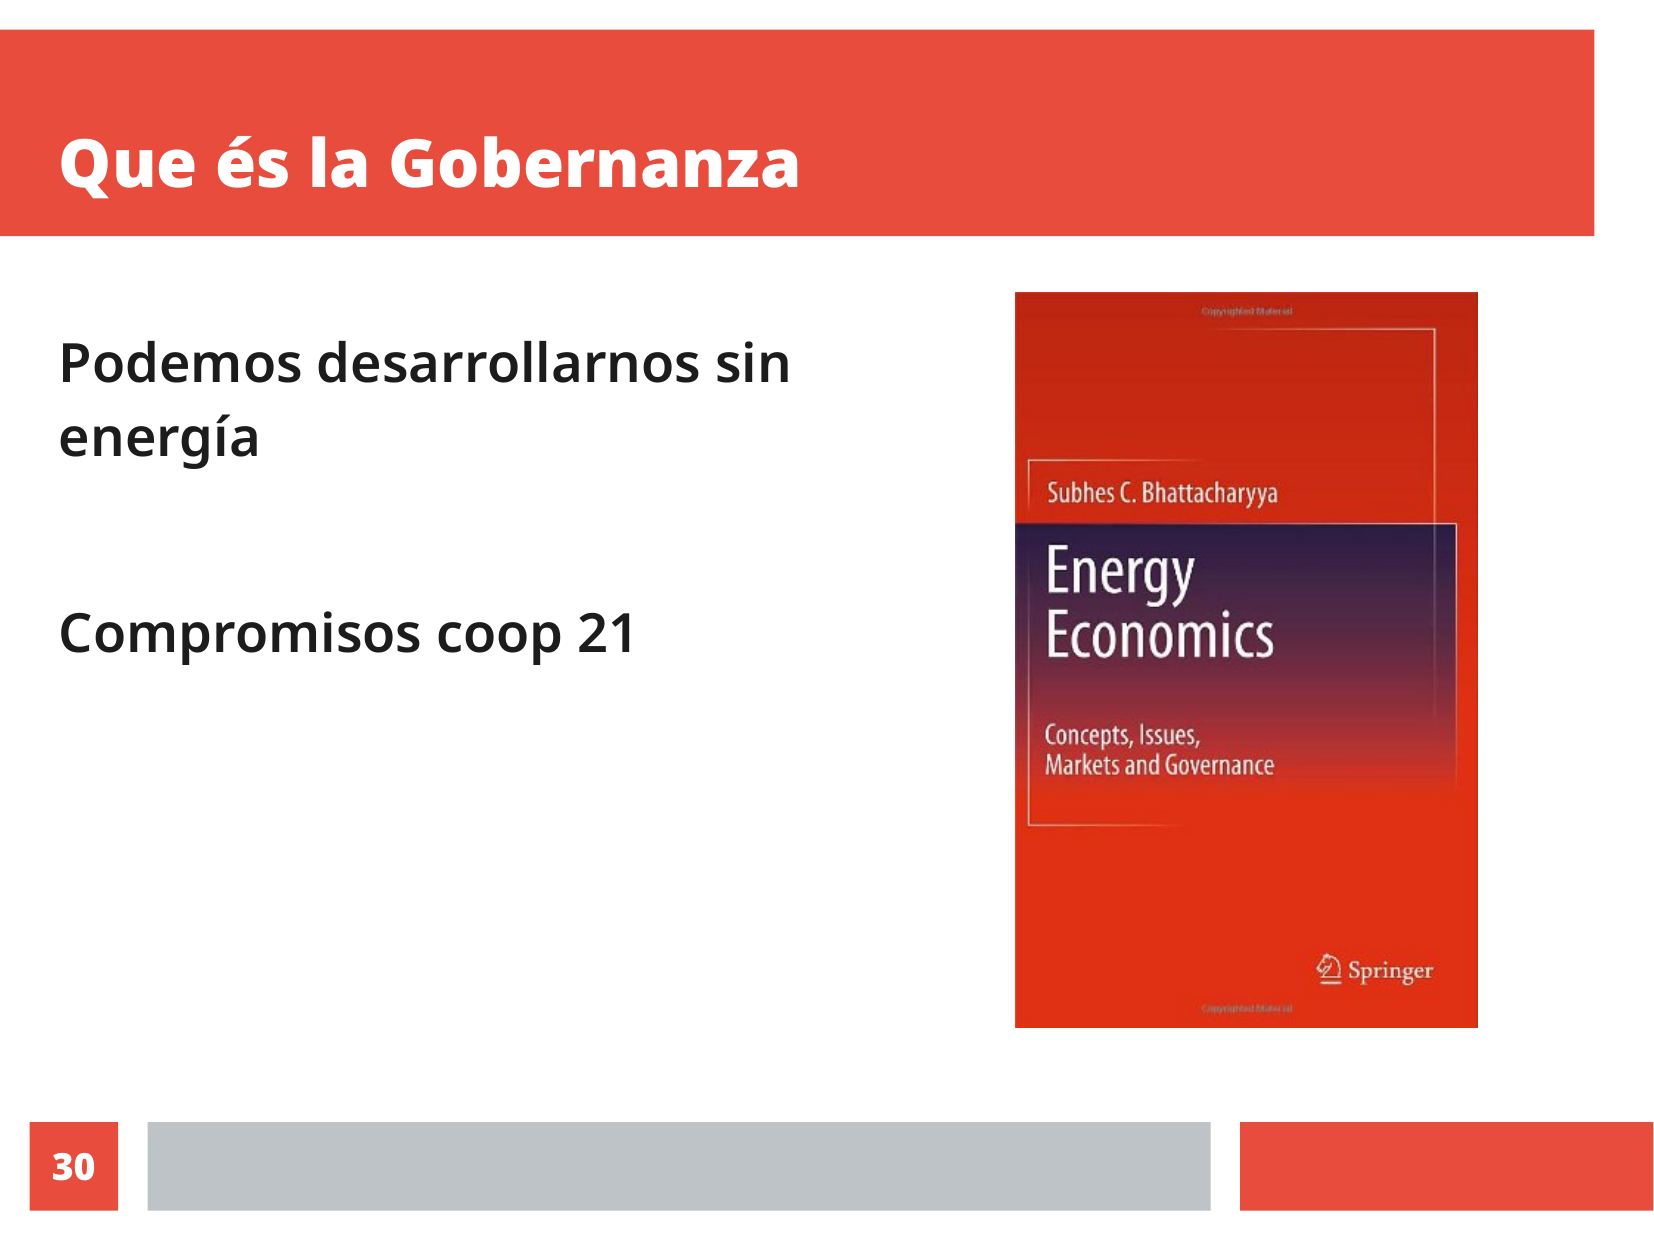

# Que és la Gobernanza
Podemos desarrollarnos sin energía
Compromisos coop 21
30